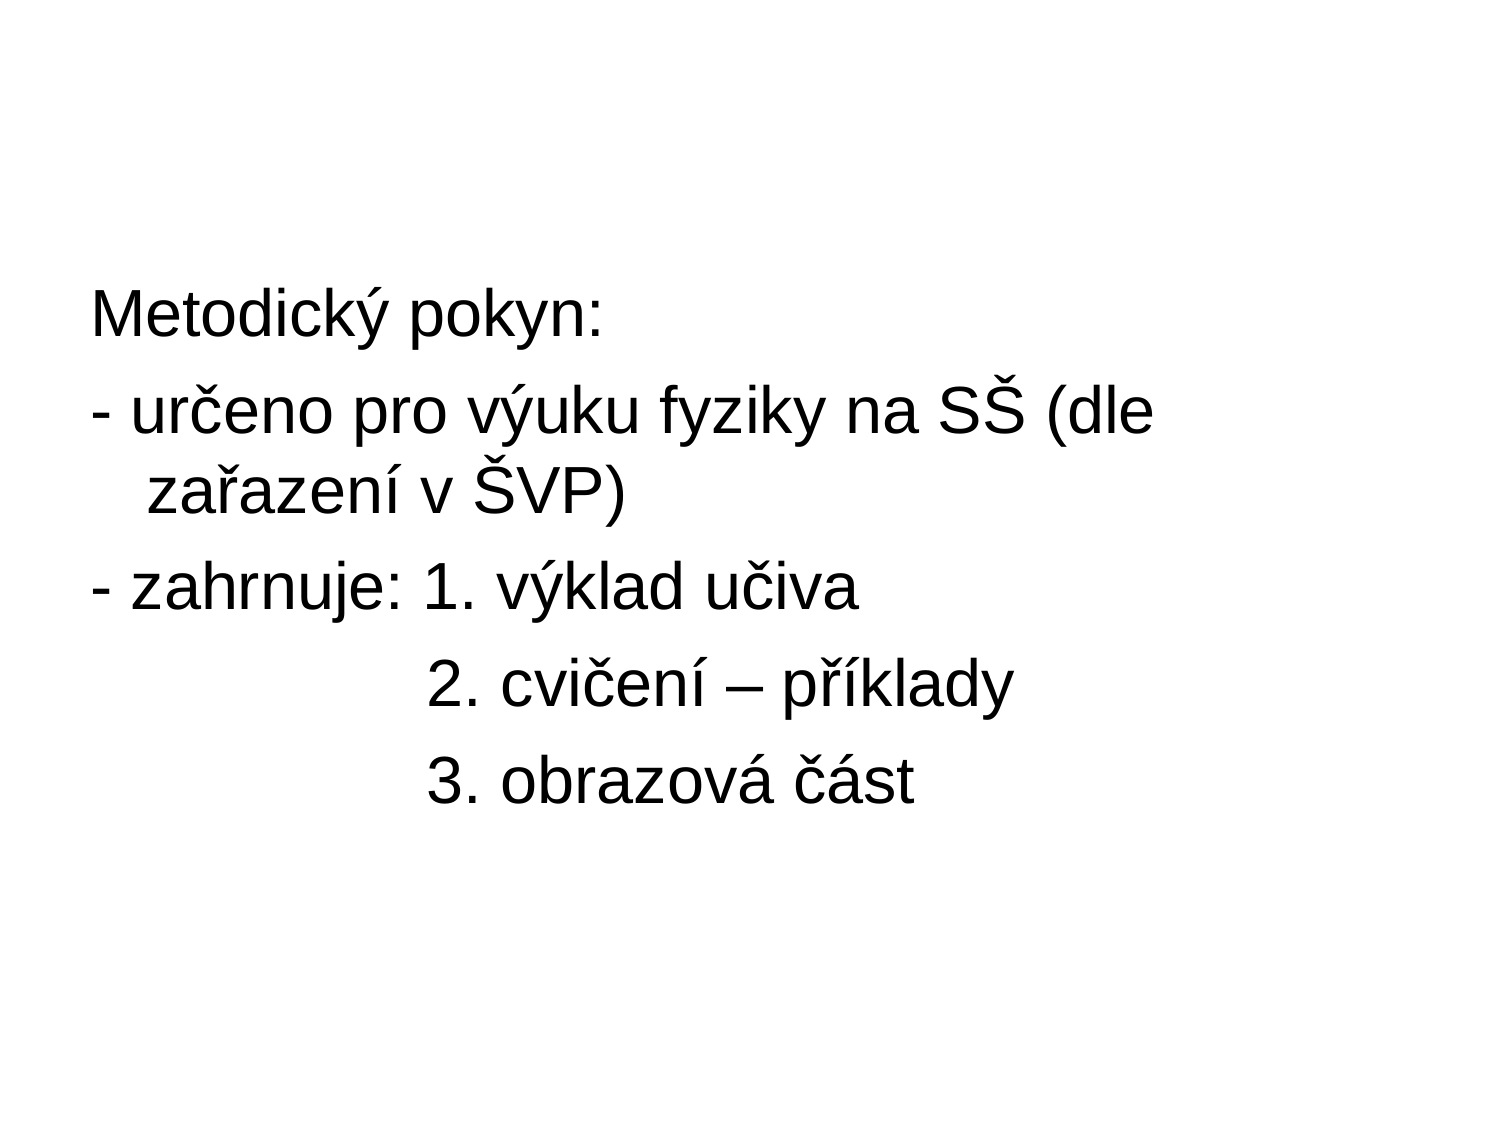

# Metodický pokyn:
- určeno pro výuku fyziky na SŠ (dle zařazení v ŠVP)
- zahrnuje: 1. výklad učiva
			 2. cvičení – příklady
			 3. obrazová část